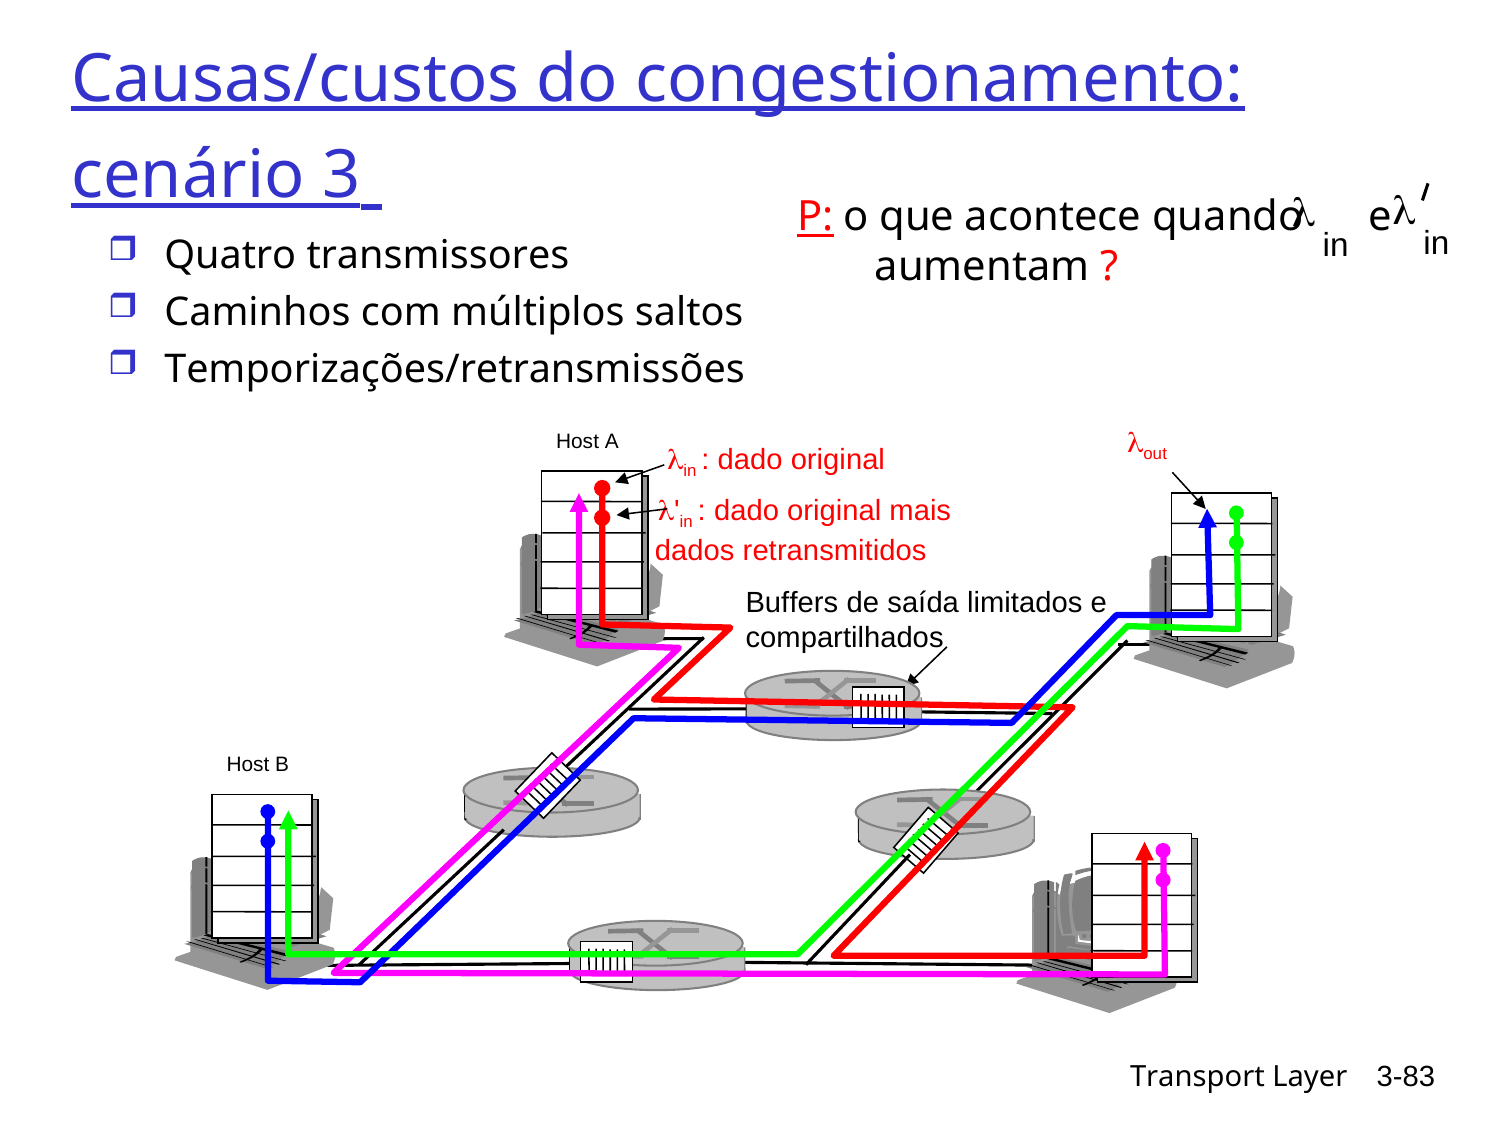

# Causas/custos do congestionamento: cenário 3

in

in
P: o que acontece quando e aumentam ?
Quatro transmissores
Caminhos com múltiplos saltos
Temporizações/retransmissões
out
Host A
in : dado original
'in : dado original mais
dados retransmitidos
Buffers de saída limitados e compartilhados
Host B
Transport Layer